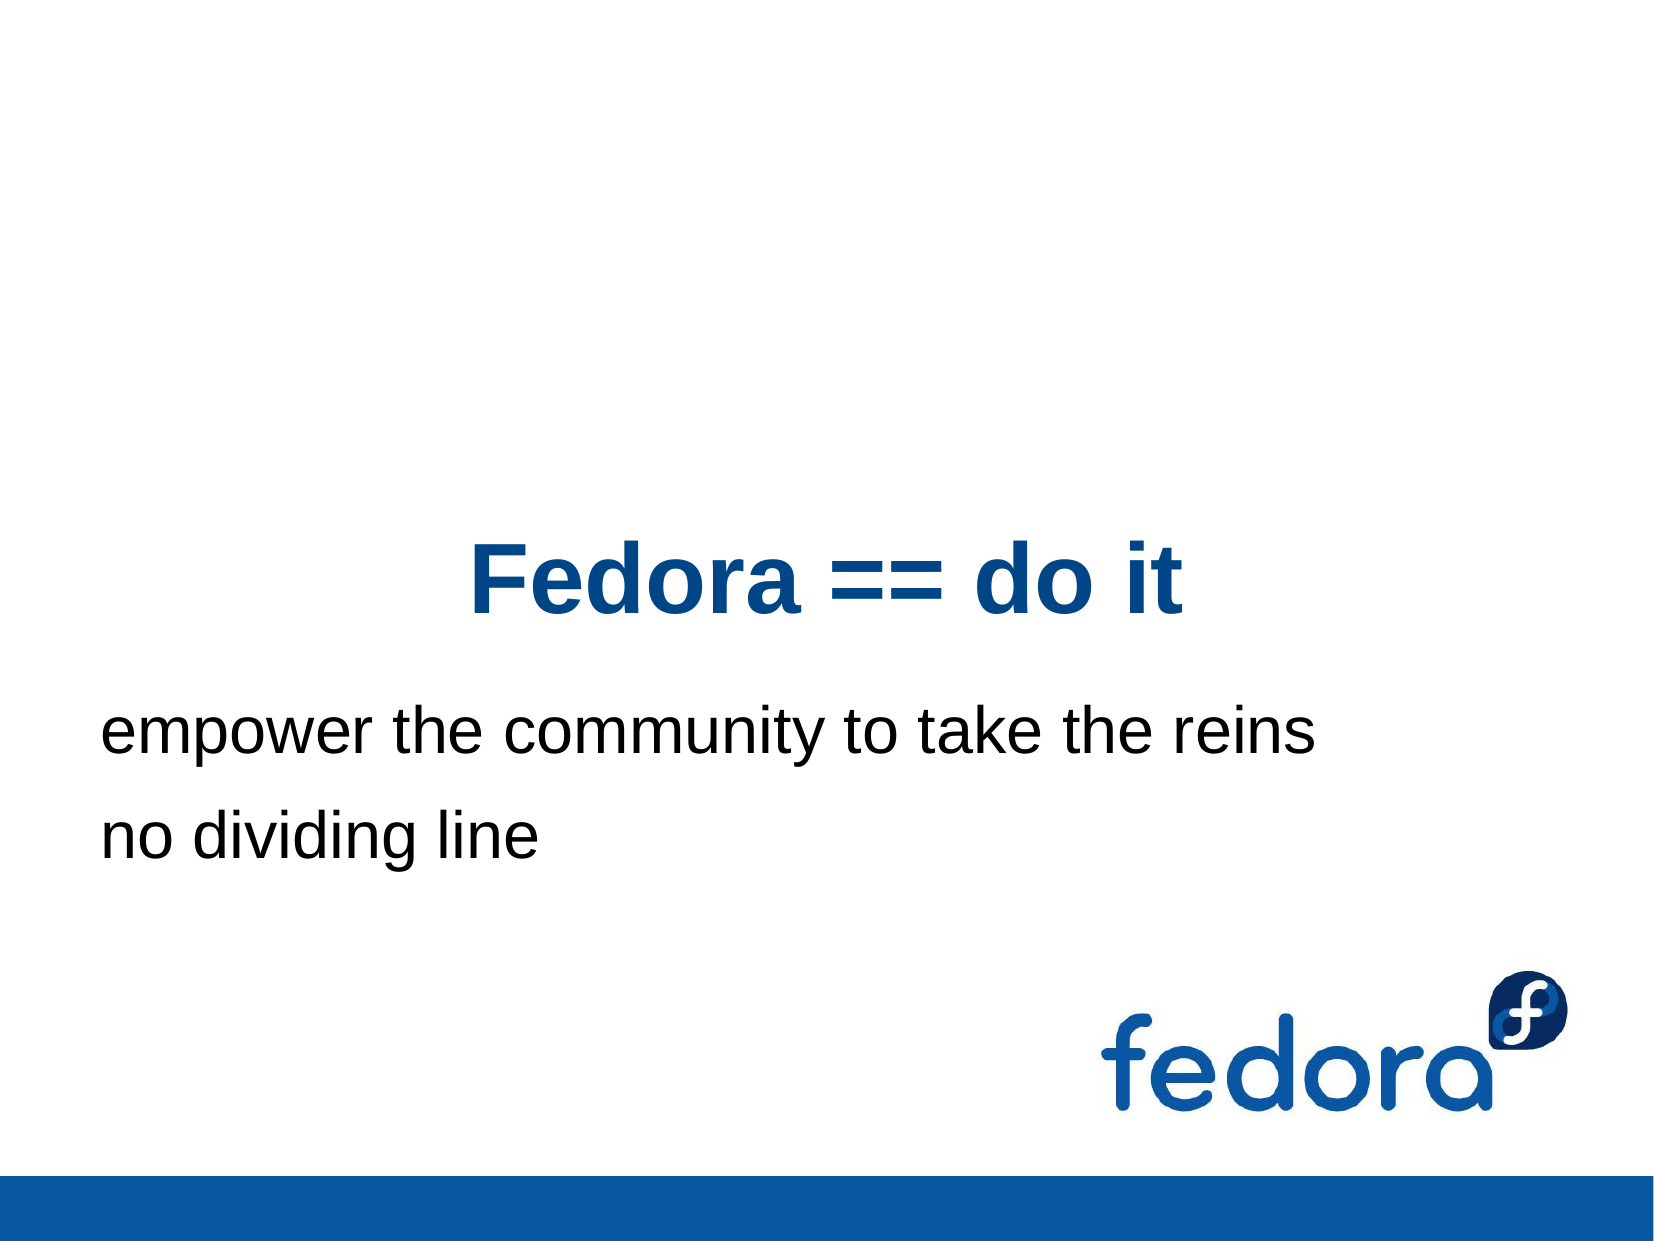

# Fedora == do it
empower the community to take the reins
no dividing line